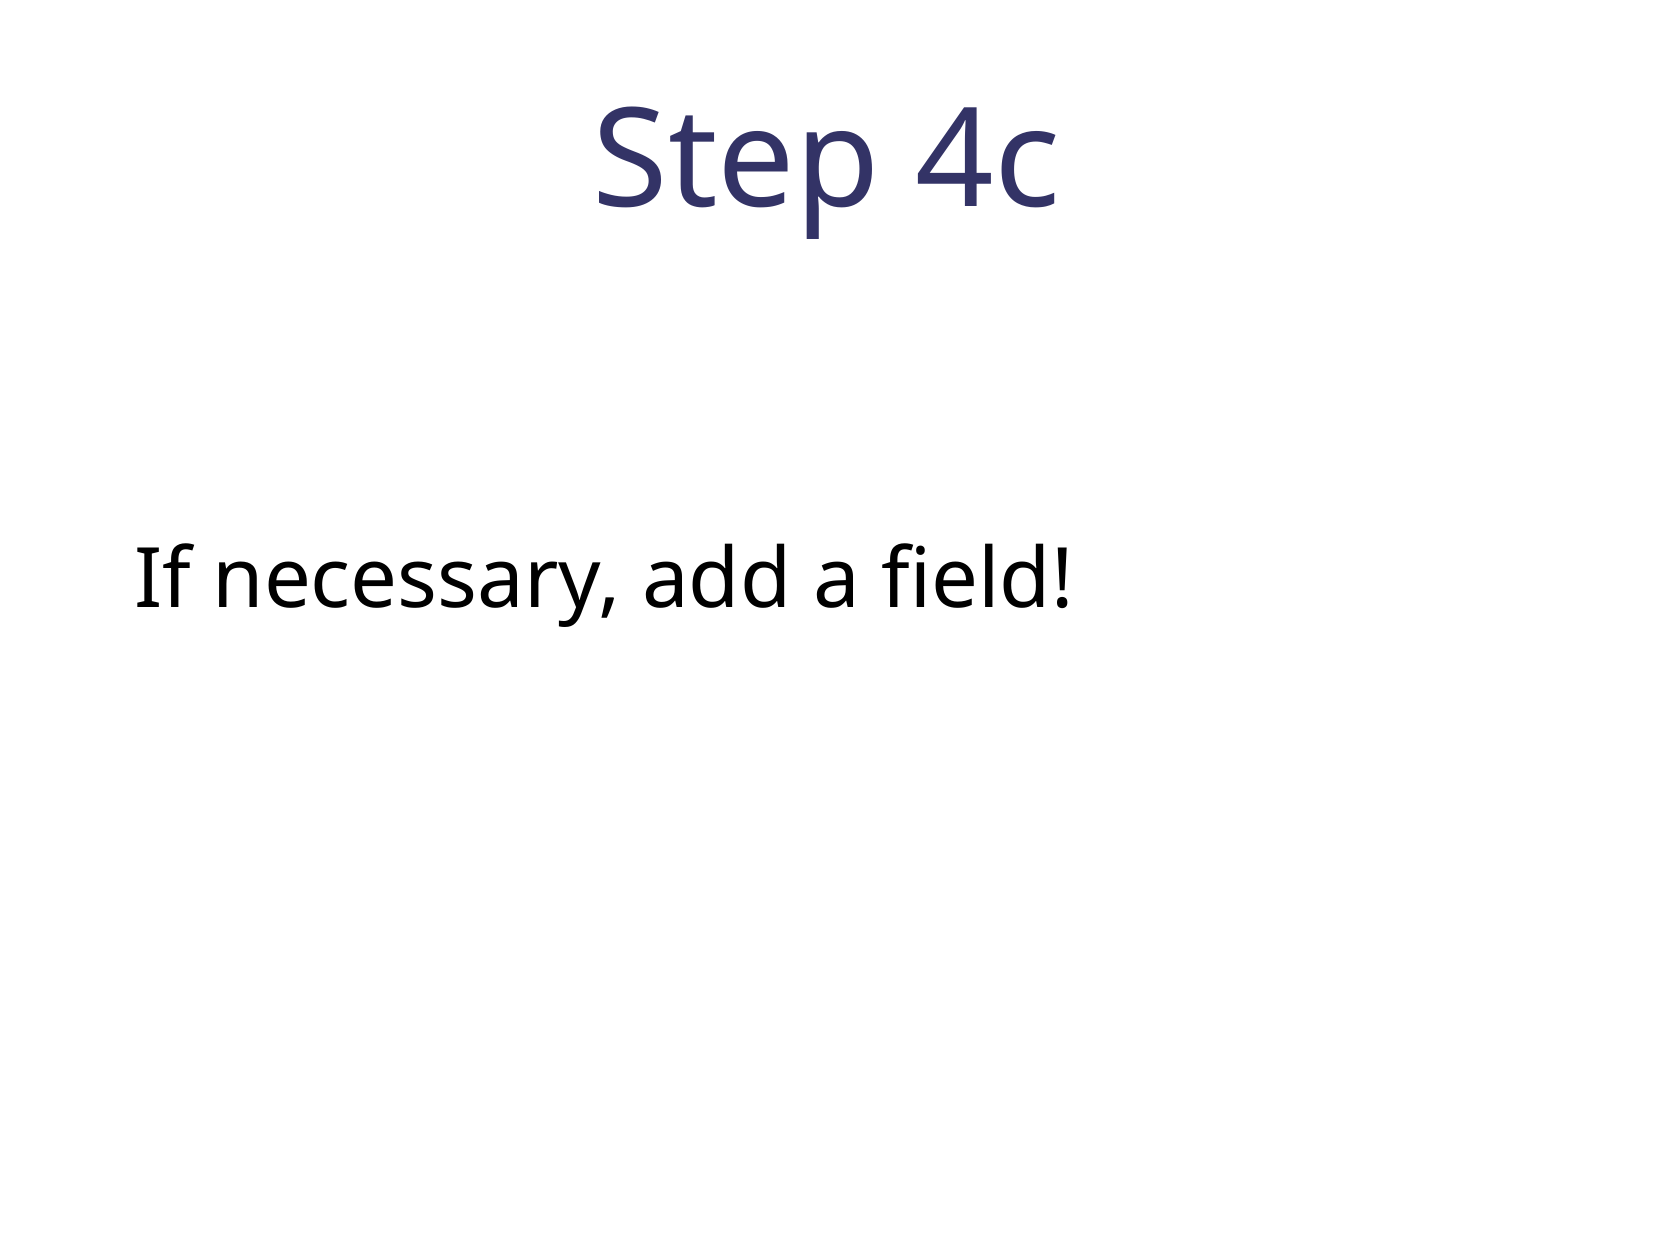

# Step 4c
 If necessary, add a field!